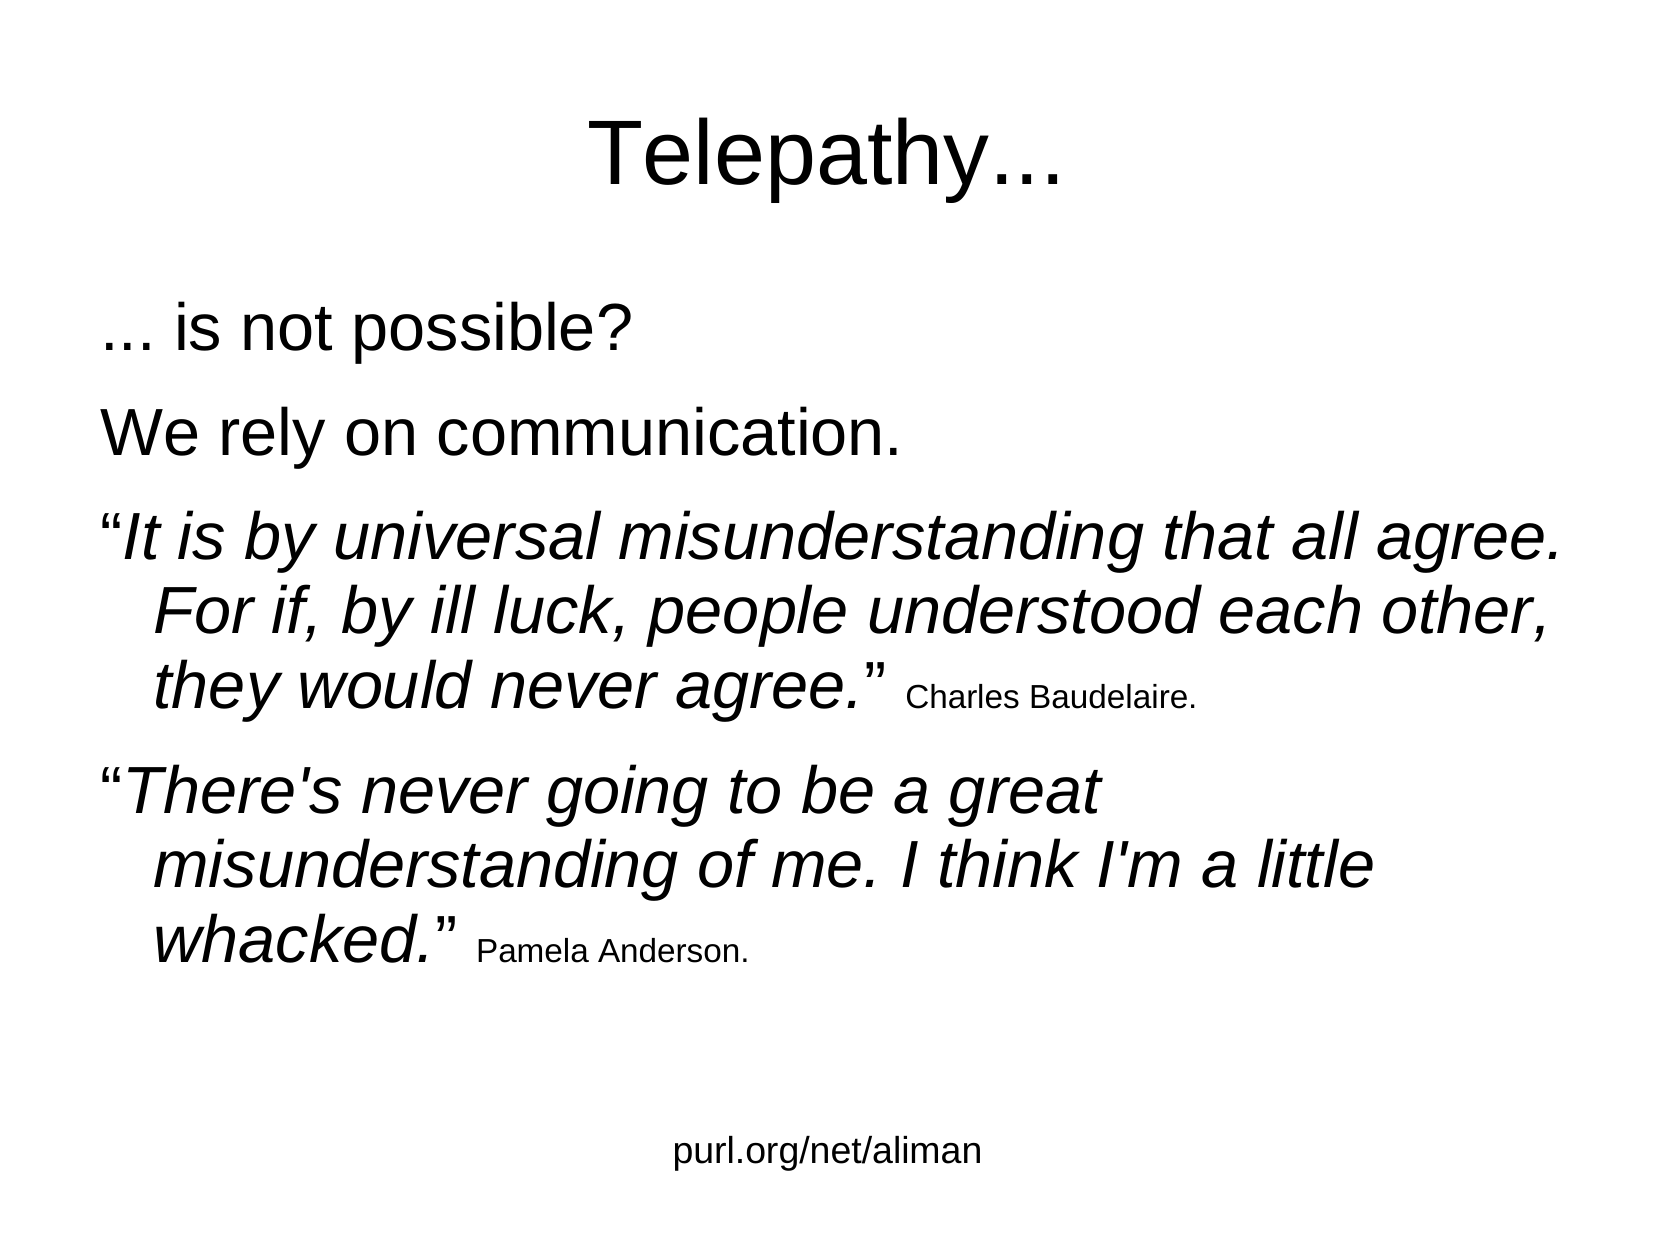

# Telepathy...
... is not possible?
We rely on communication.
“It is by universal misunderstanding that all agree. For if, by ill luck, people understood each other, they would never agree.” Charles Baudelaire.
“There's never going to be a great misunderstanding of me. I think I'm a little whacked.” Pamela Anderson.